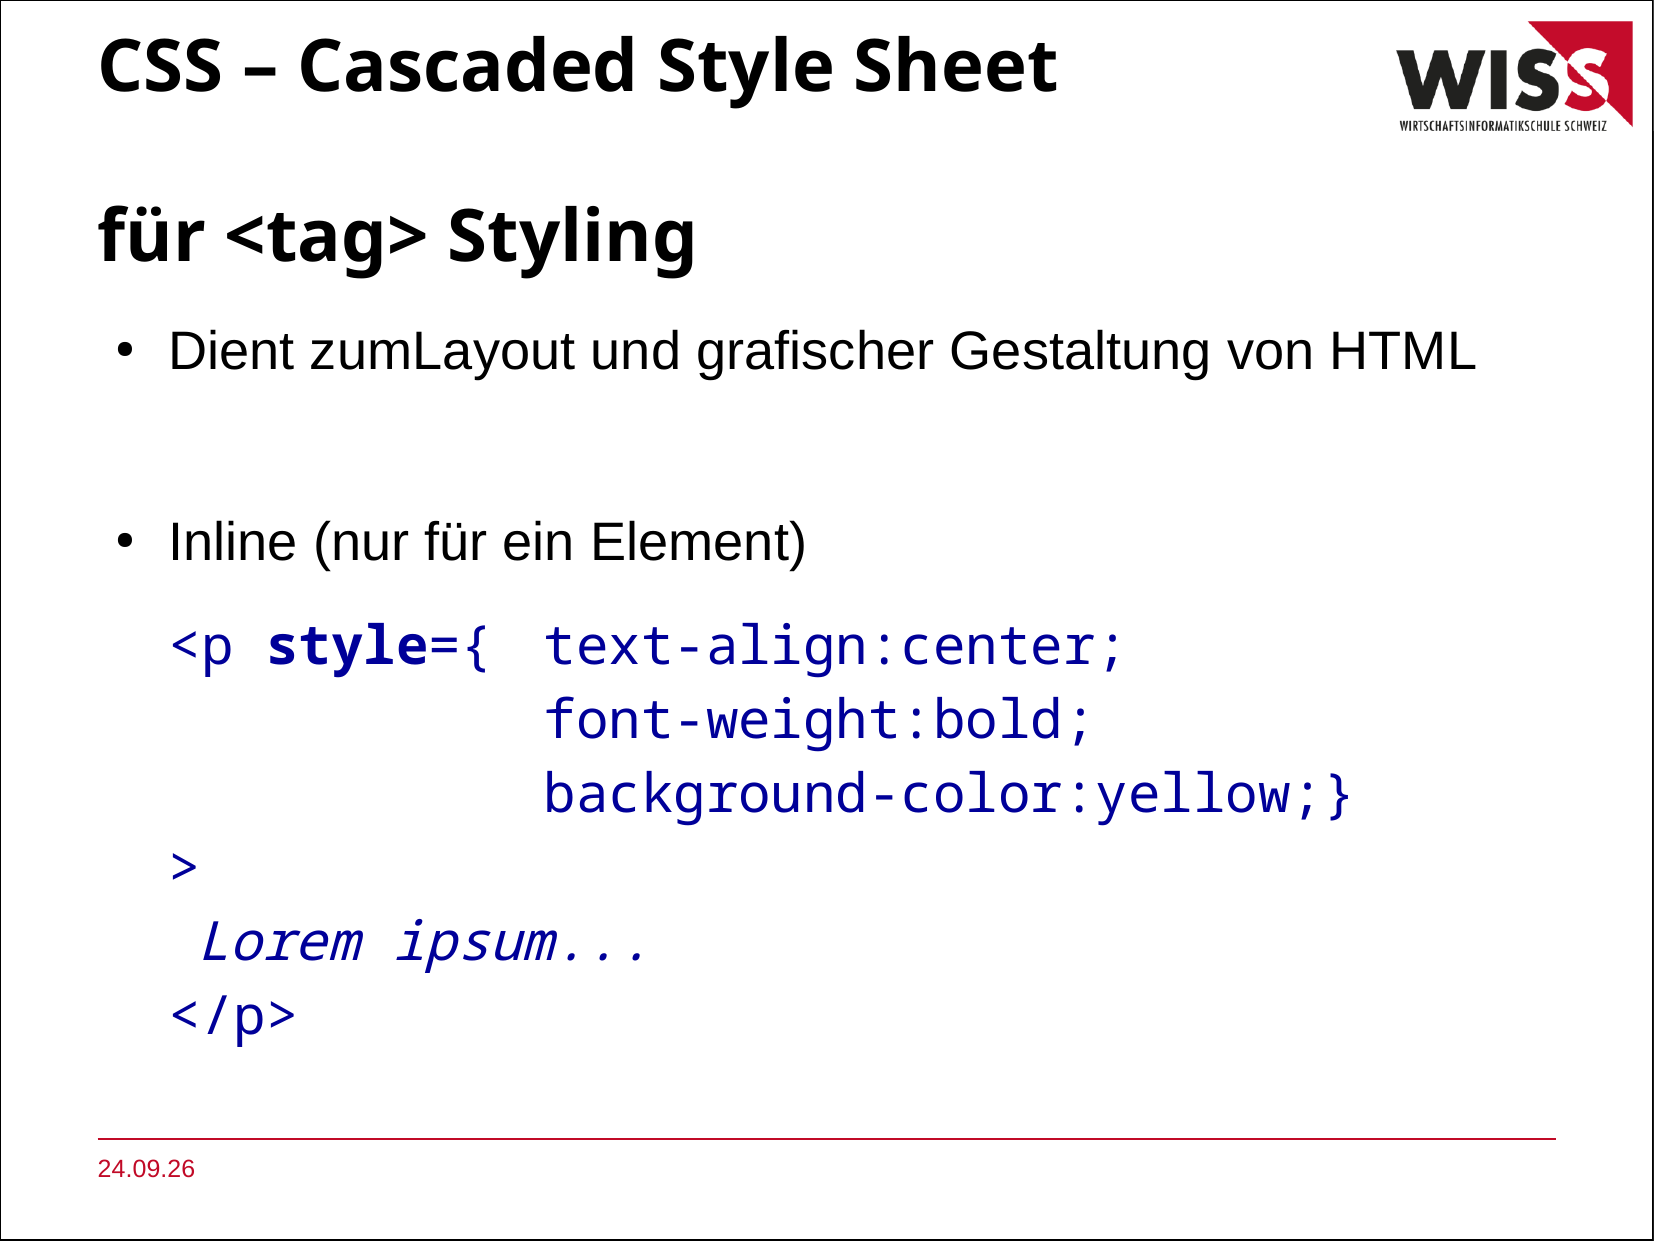

# CSS – Cascaded Style Sheet für <tag> Styling
Dient zumLayout und grafischer Gestaltung von HTML
Inline (nur für ein Element)
<p style={	text-align:center;
						font-weight:bold;
						background-color:yellow;}
>
	Lorem ipsum...
</p>